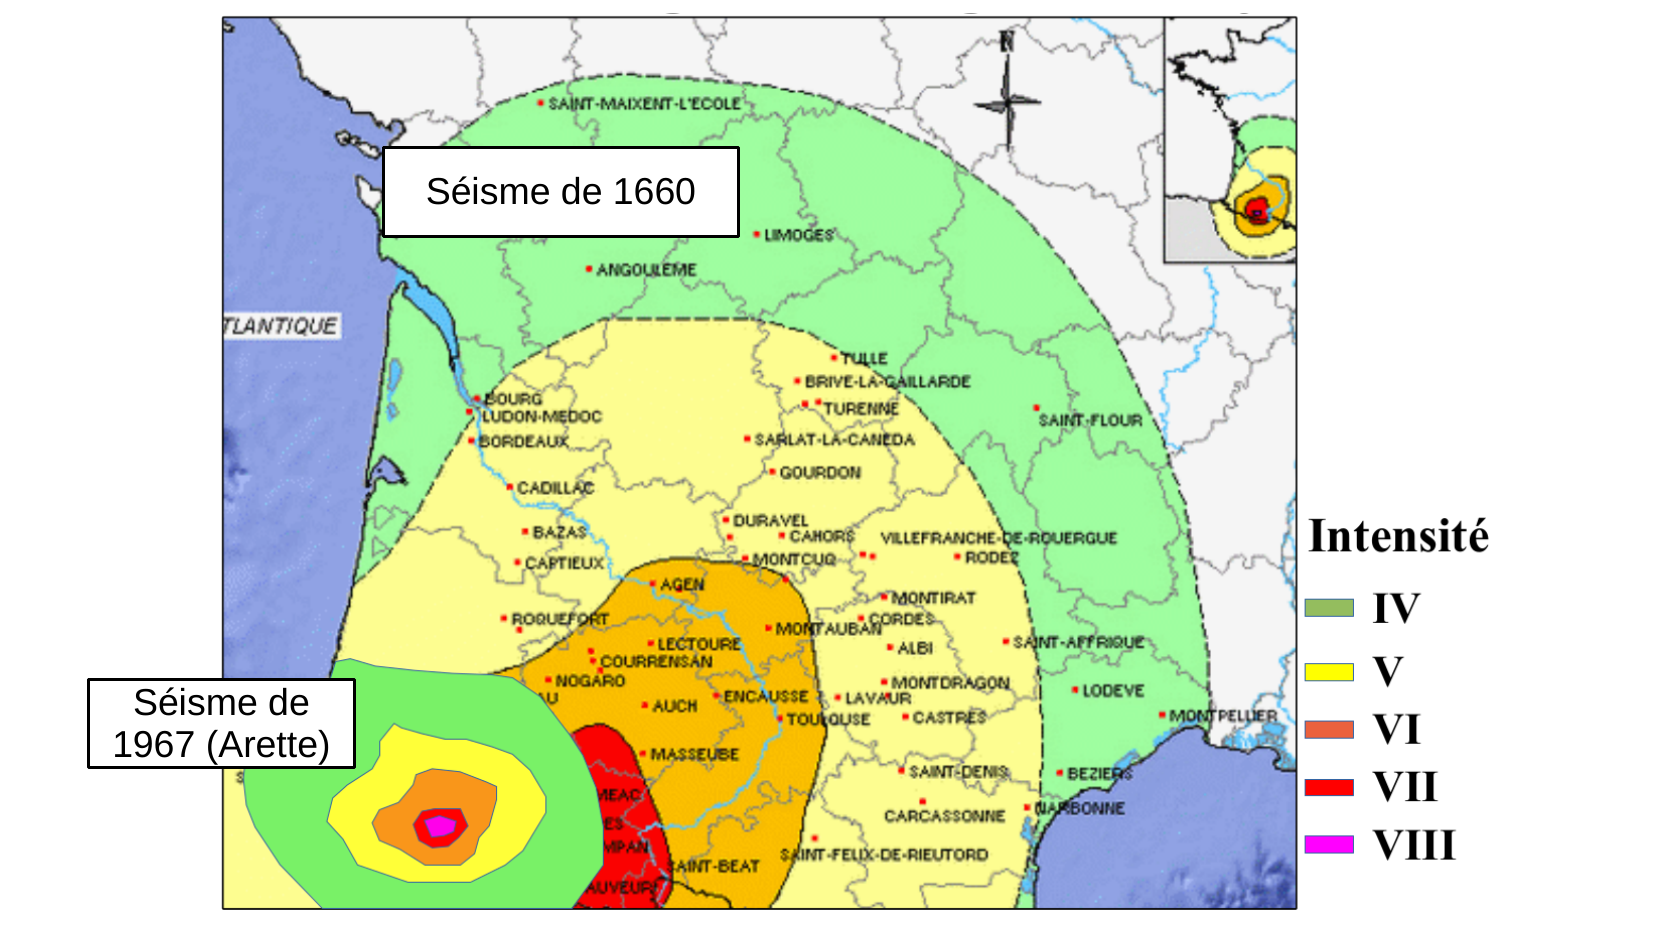

Séisme de 1660
Séisme de 1967 (Arette)